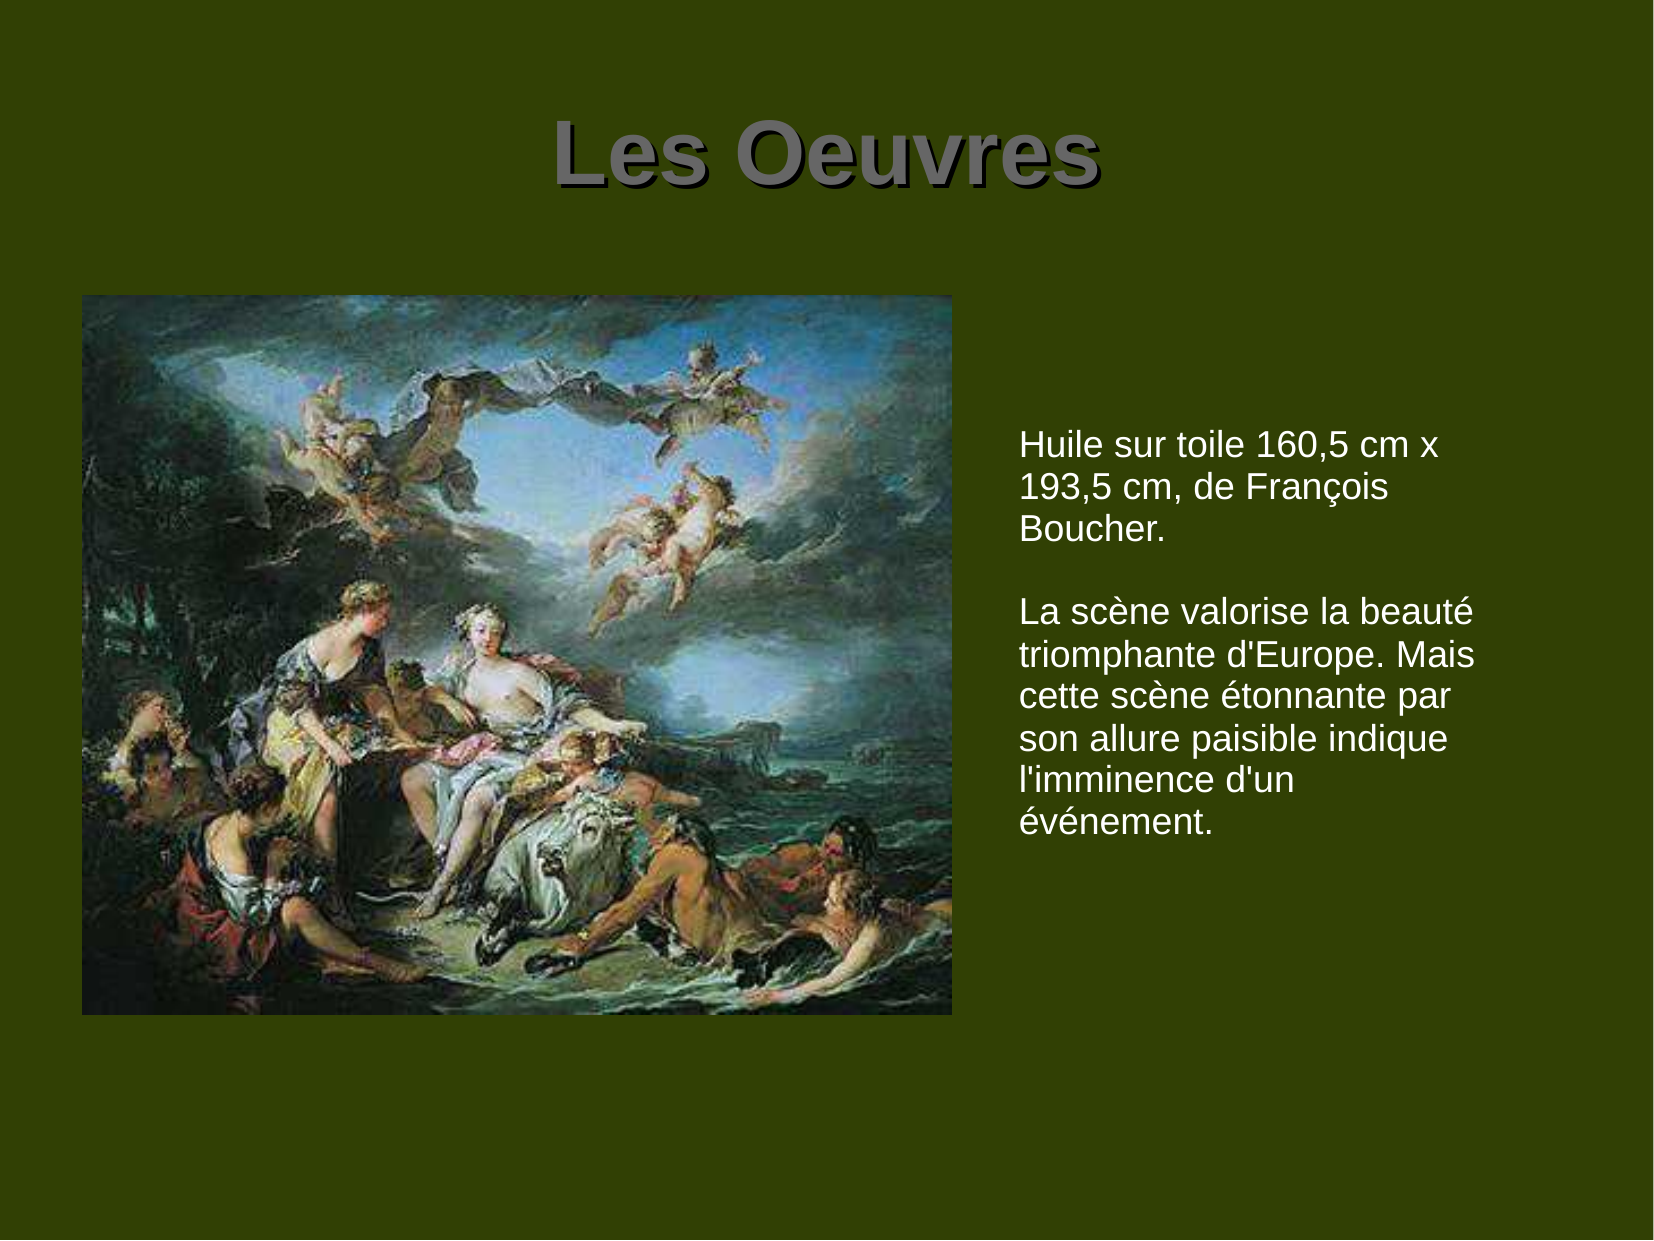

# Les Oeuvres
Huile sur toile 160,5 cm x 193,5 cm, de François Boucher.
La scène valorise la beauté triomphante d'Europe. Mais cette scène étonnante par son allure paisible indique l'imminence d'un événement.